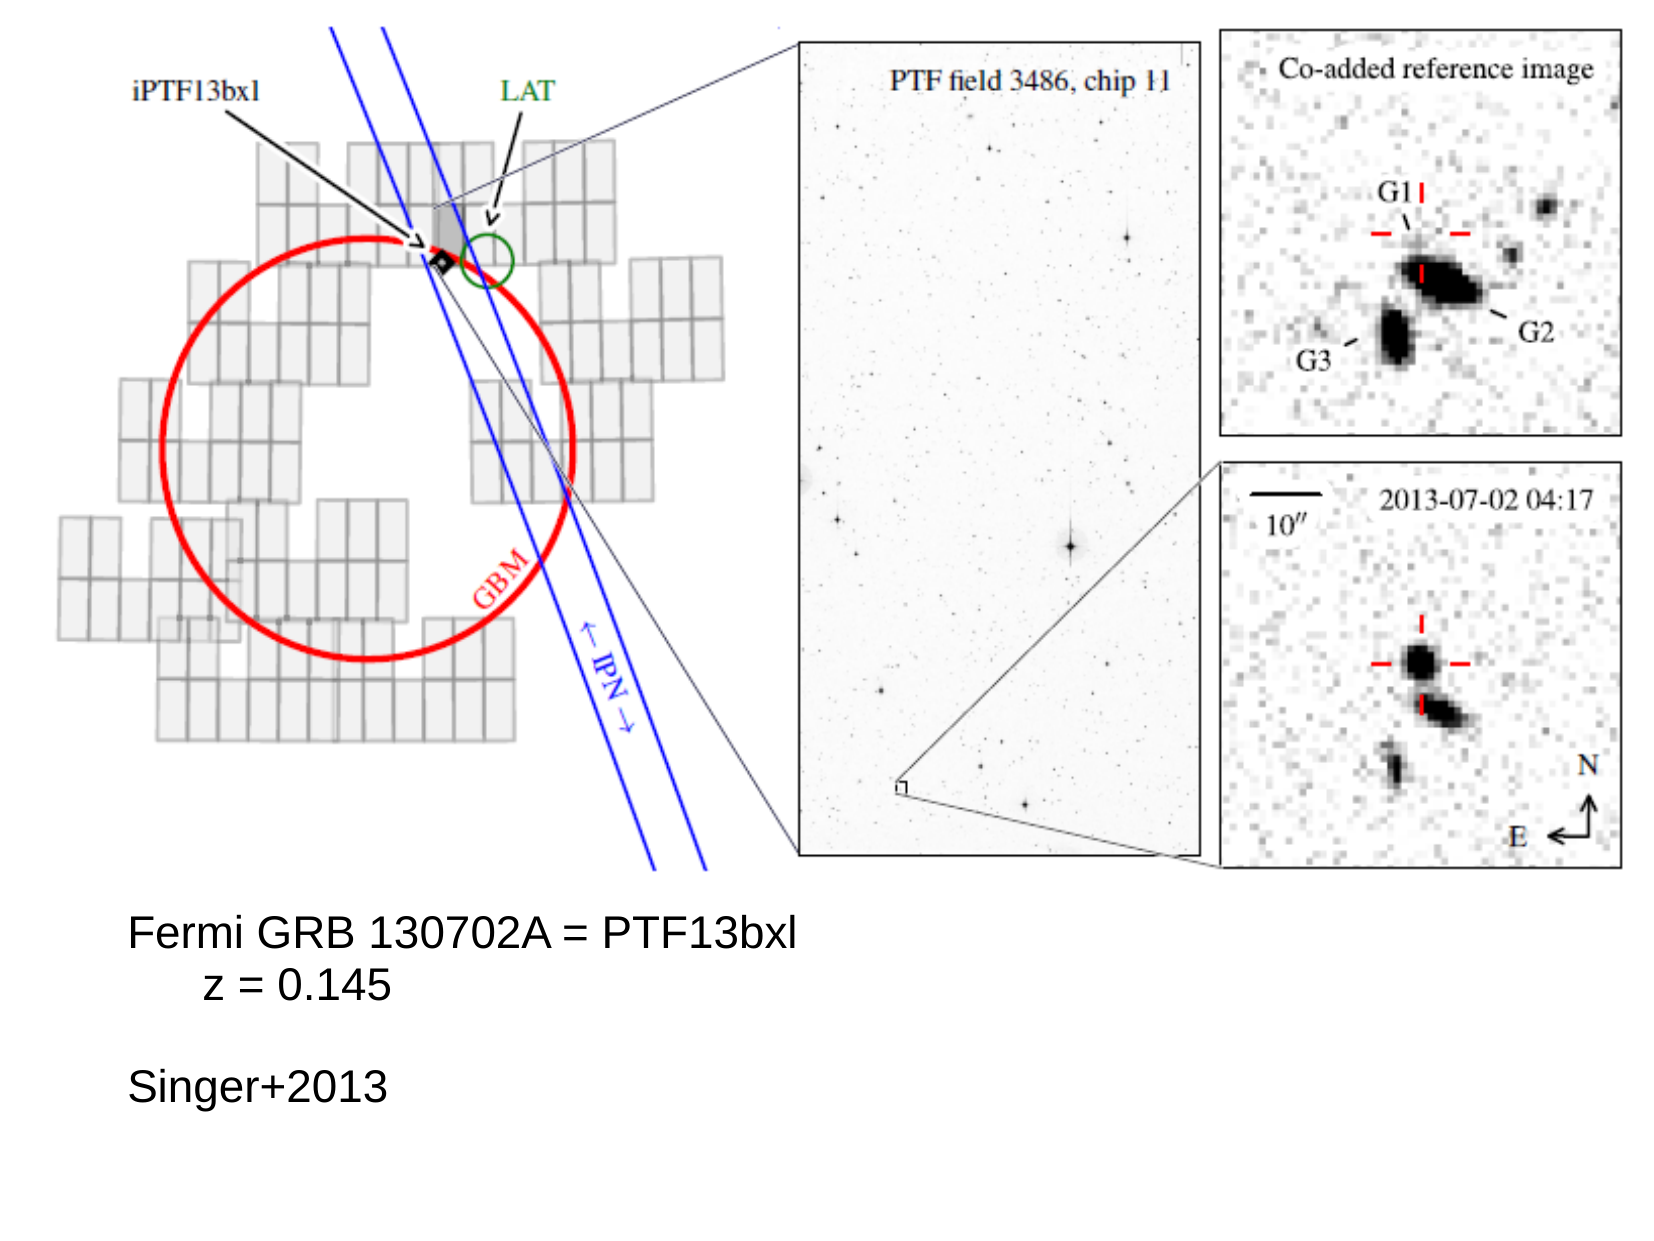

Fermi GRB 130702A = PTF13bxl
 	z = 0.145
Singer+2013